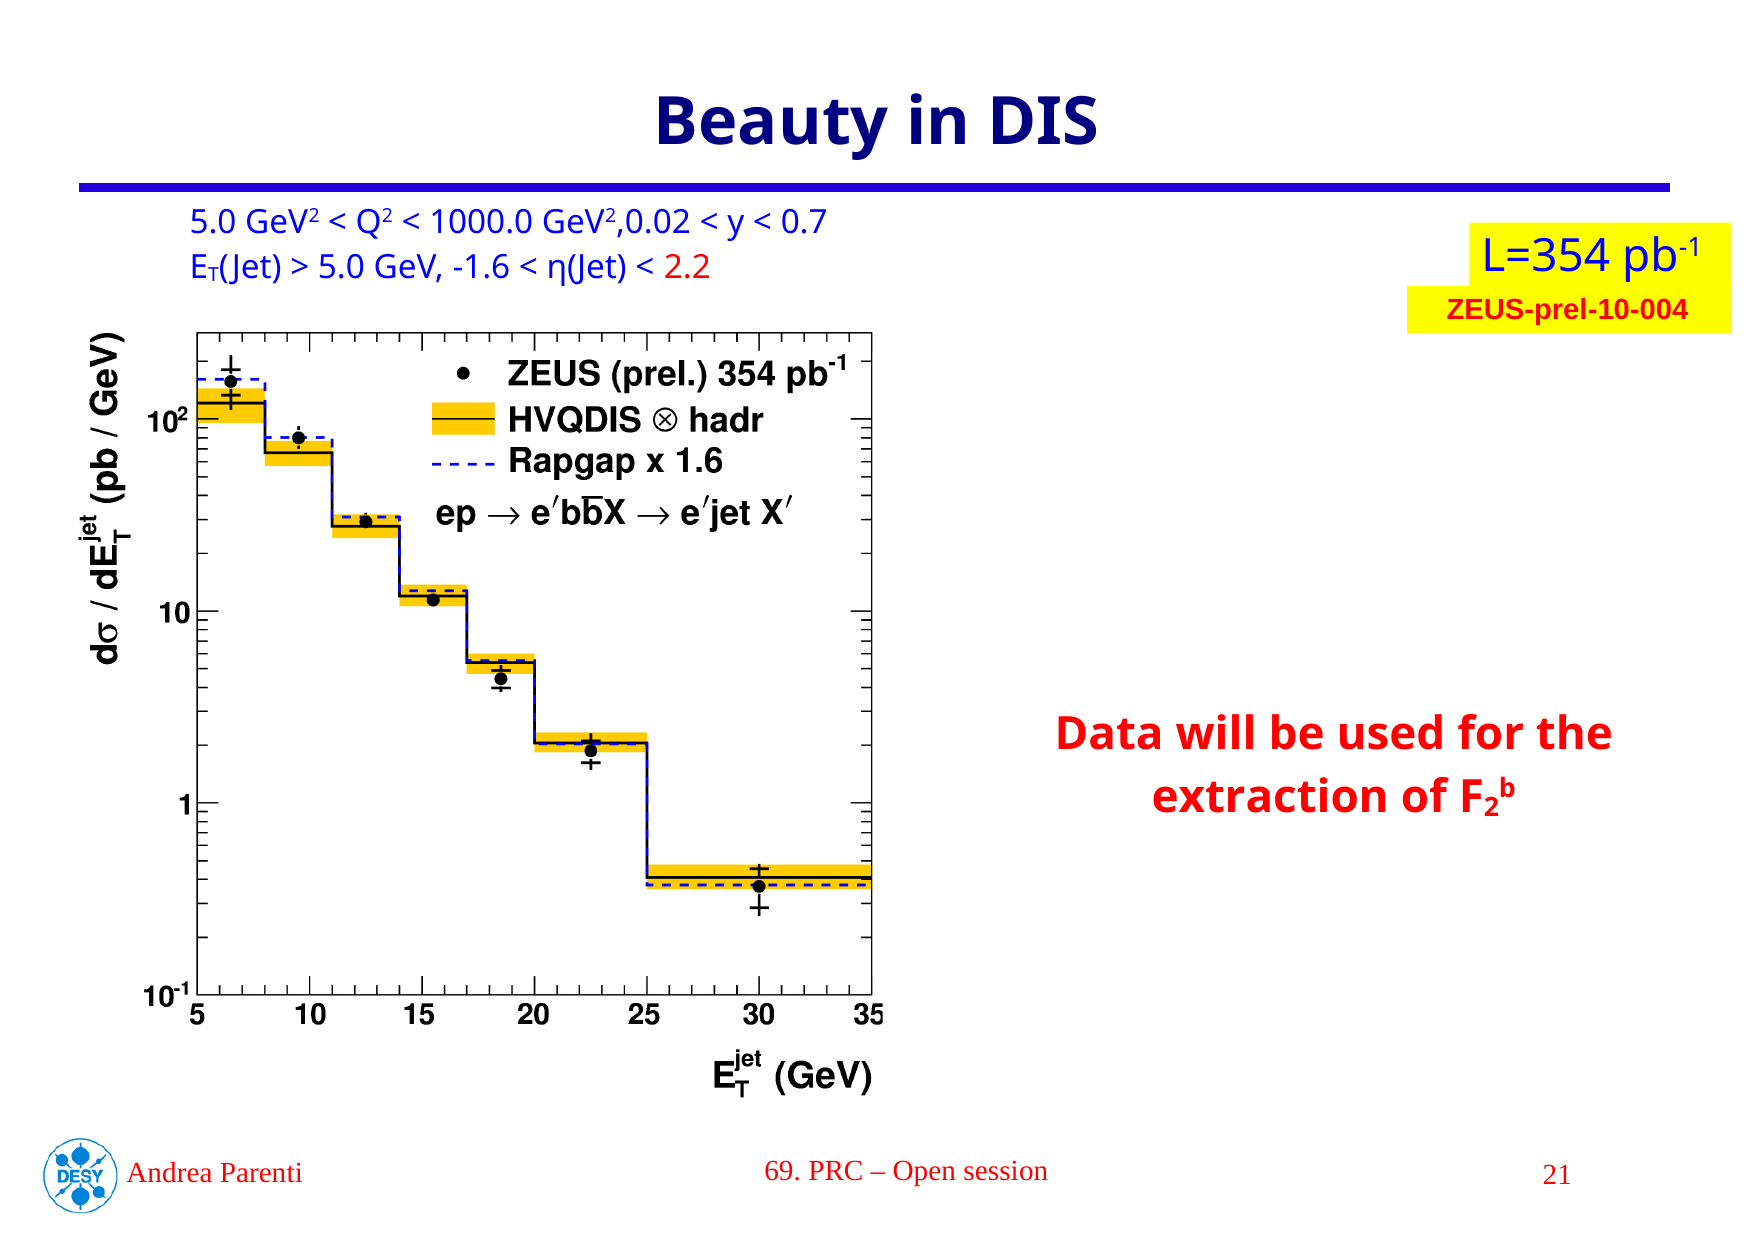

# Beauty in DIS
5.0 GeV2 < Q2 < 1000.0 GeV2,0.02 < y < 0.7
ET(Jet) > 5.0 GeV, -1.6 < η(Jet) < 2.2
 L=354 pb-1
 ZEUS-prel-10-004
Data will be used for the extraction of F2b